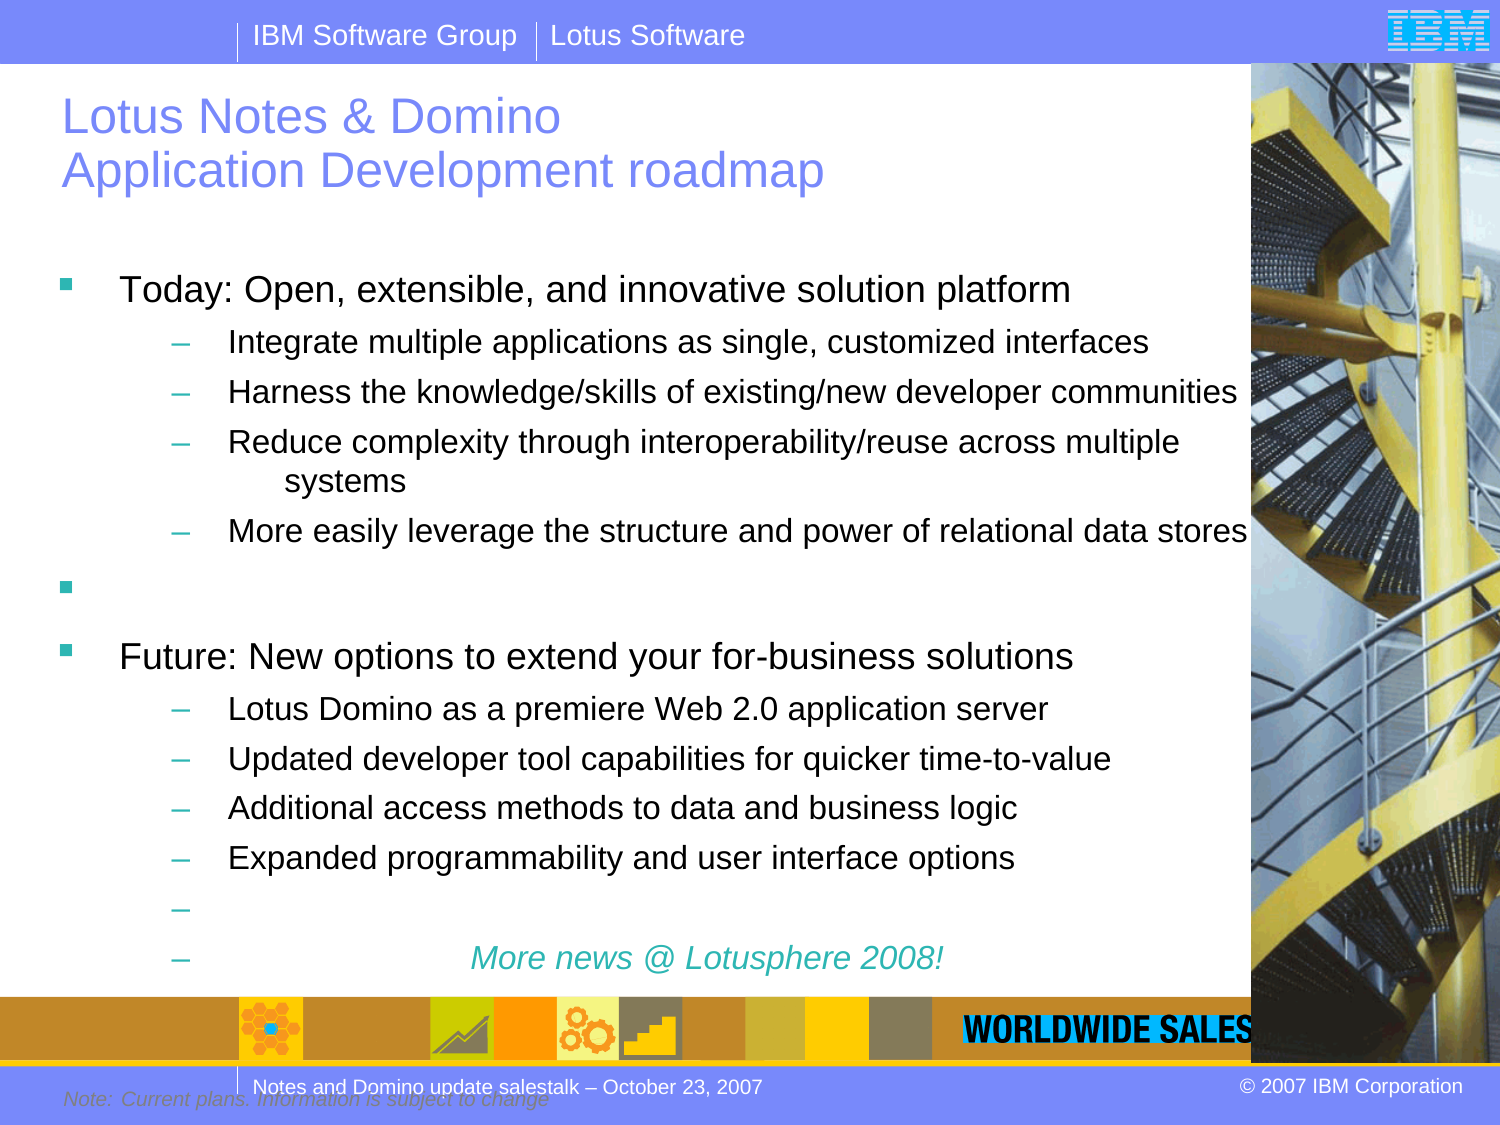

# Lotus Notes & Domino Application Development roadmap
Today: Open, extensible, and innovative solution platform
Integrate multiple applications as single, customized interfaces
Harness the knowledge/skills of existing/new developer communities
Reduce complexity through interoperability/reuse across multiple systems
More easily leverage the structure and power of relational data stores
Future: New options to extend your for-business solutions
Lotus Domino as a premiere Web 2.0 application server
Updated developer tool capabilities for quicker time-to-value
Additional access methods to data and business logic
Expanded programmability and user interface options
			More news @ Lotusphere 2008!
Note:	Current plans. Information is subject to change